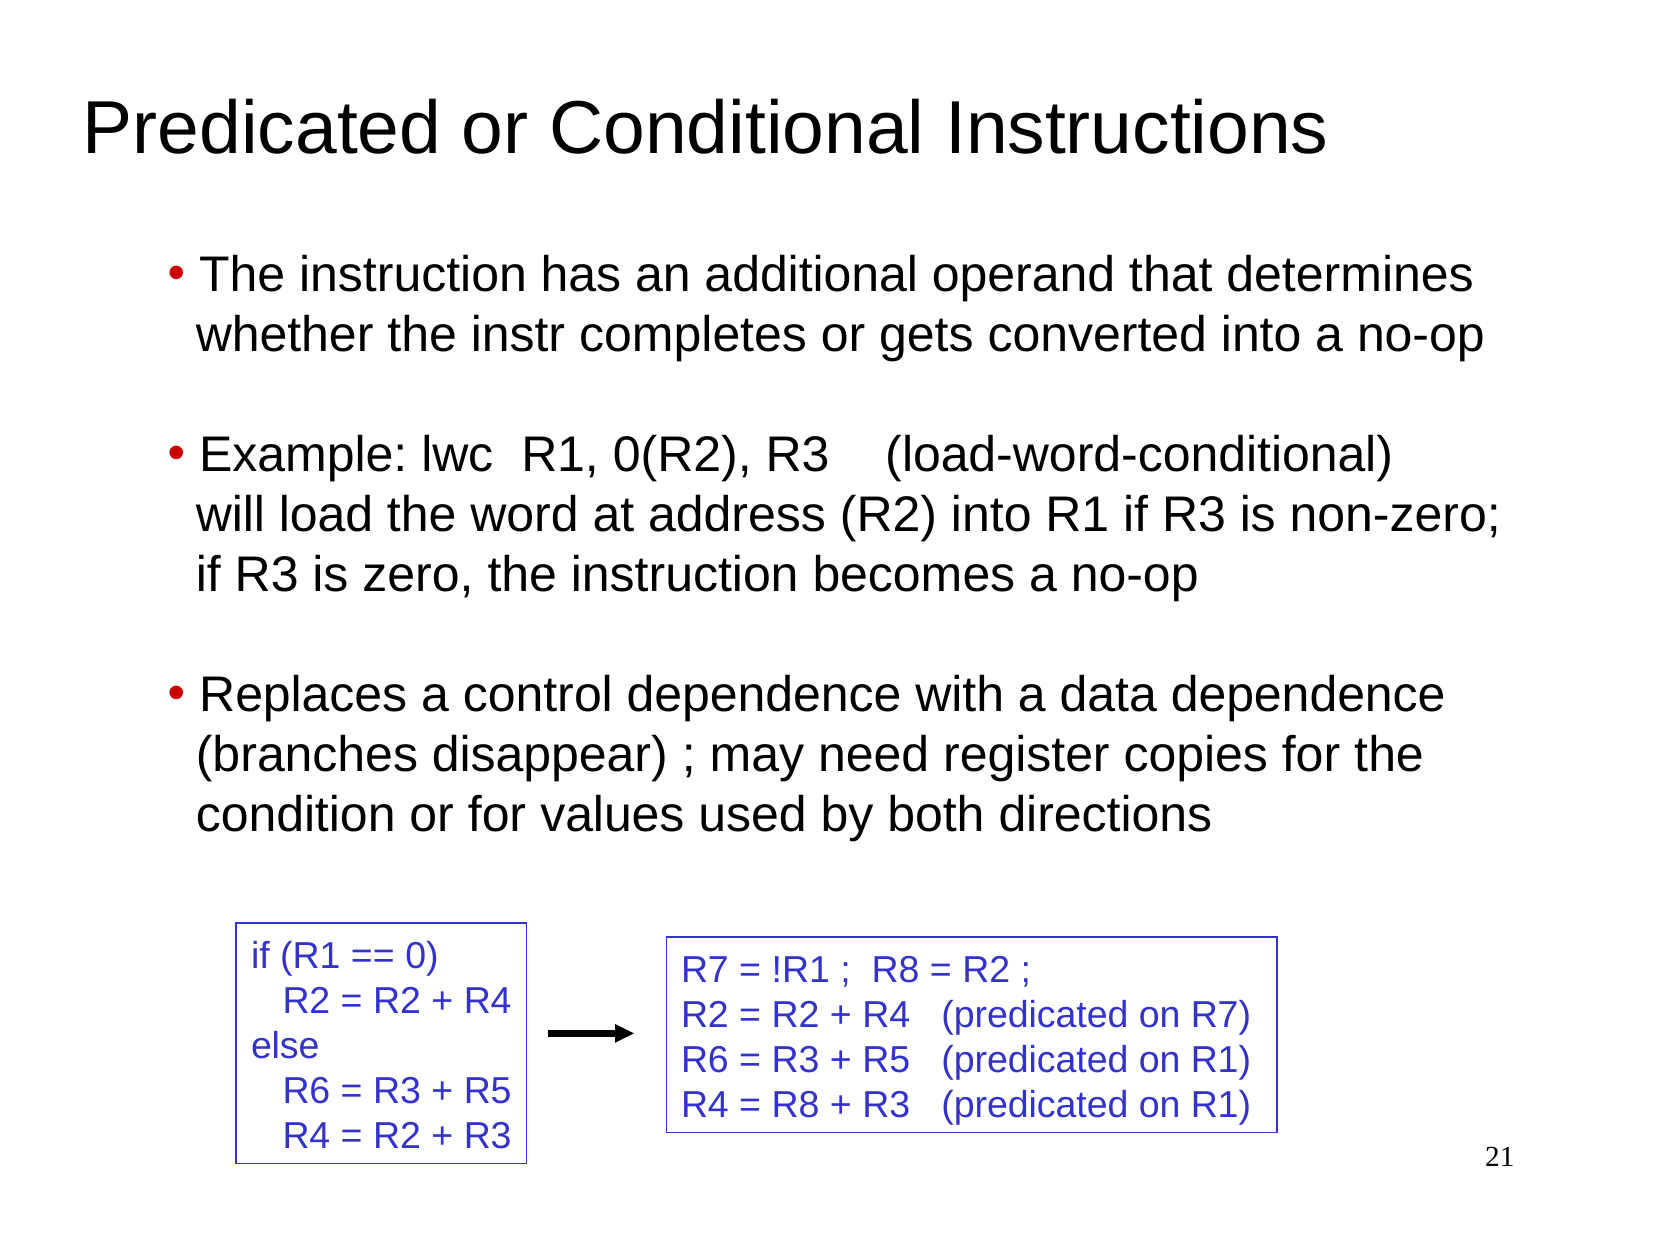

Predicated or Conditional Instructions
 The instruction has an additional operand that determines
 whether the instr completes or gets converted into a no-op
 Example: lwc R1, 0(R2), R3 (load-word-conditional)
 will load the word at address (R2) into R1 if R3 is non-zero;
 if R3 is zero, the instruction becomes a no-op
 Replaces a control dependence with a data dependence
 (branches disappear) ; may need register copies for the
 condition or for values used by both directions
if (R1 == 0)
 R2 = R2 + R4
else
 R6 = R3 + R5
 R4 = R2 + R3
R7 = !R1 ; R8 = R2 ;
R2 = R2 + R4 (predicated on R7)
R6 = R3 + R5 (predicated on R1)
R4 = R8 + R3 (predicated on R1)